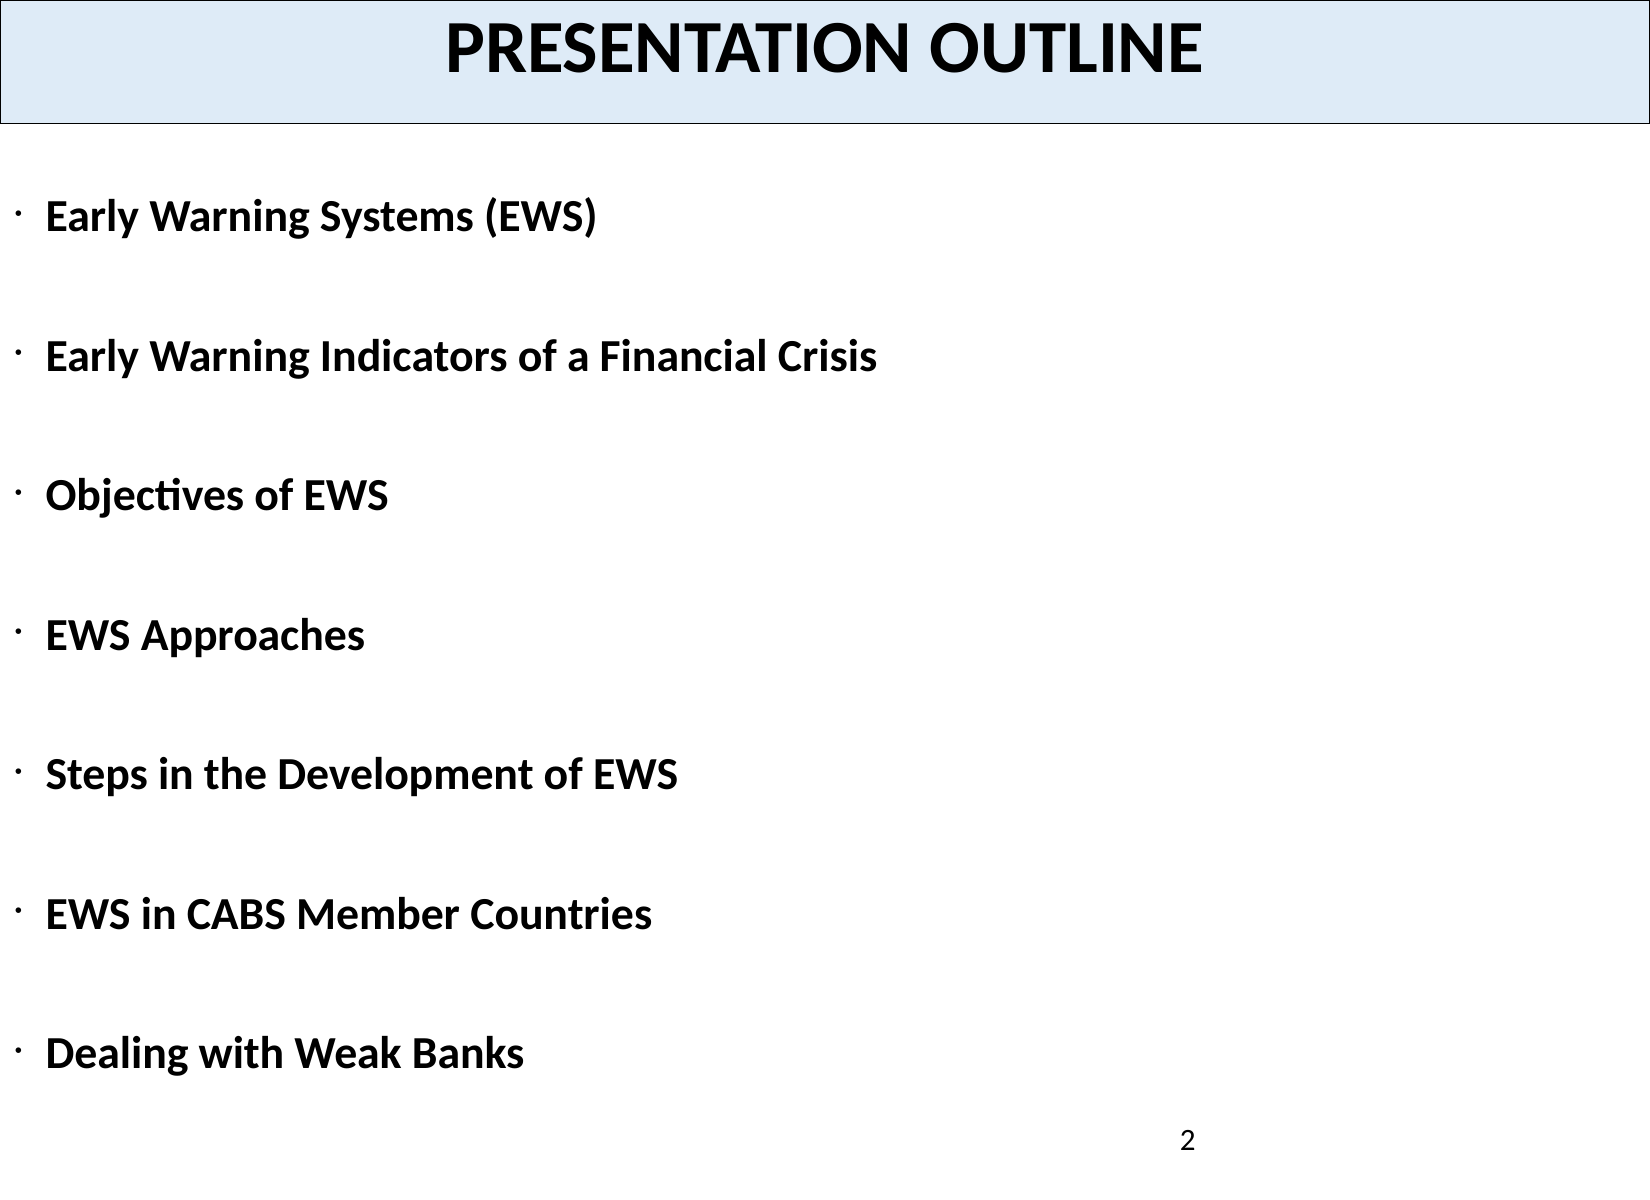

# PRESENTATION OUTLINE
Early Warning Systems (EWS)
Early Warning Indicators of a Financial Crisis
Objectives of EWS
EWS Approaches
Steps in the Development of EWS
EWS in CABS Member Countries
Dealing with Weak Banks